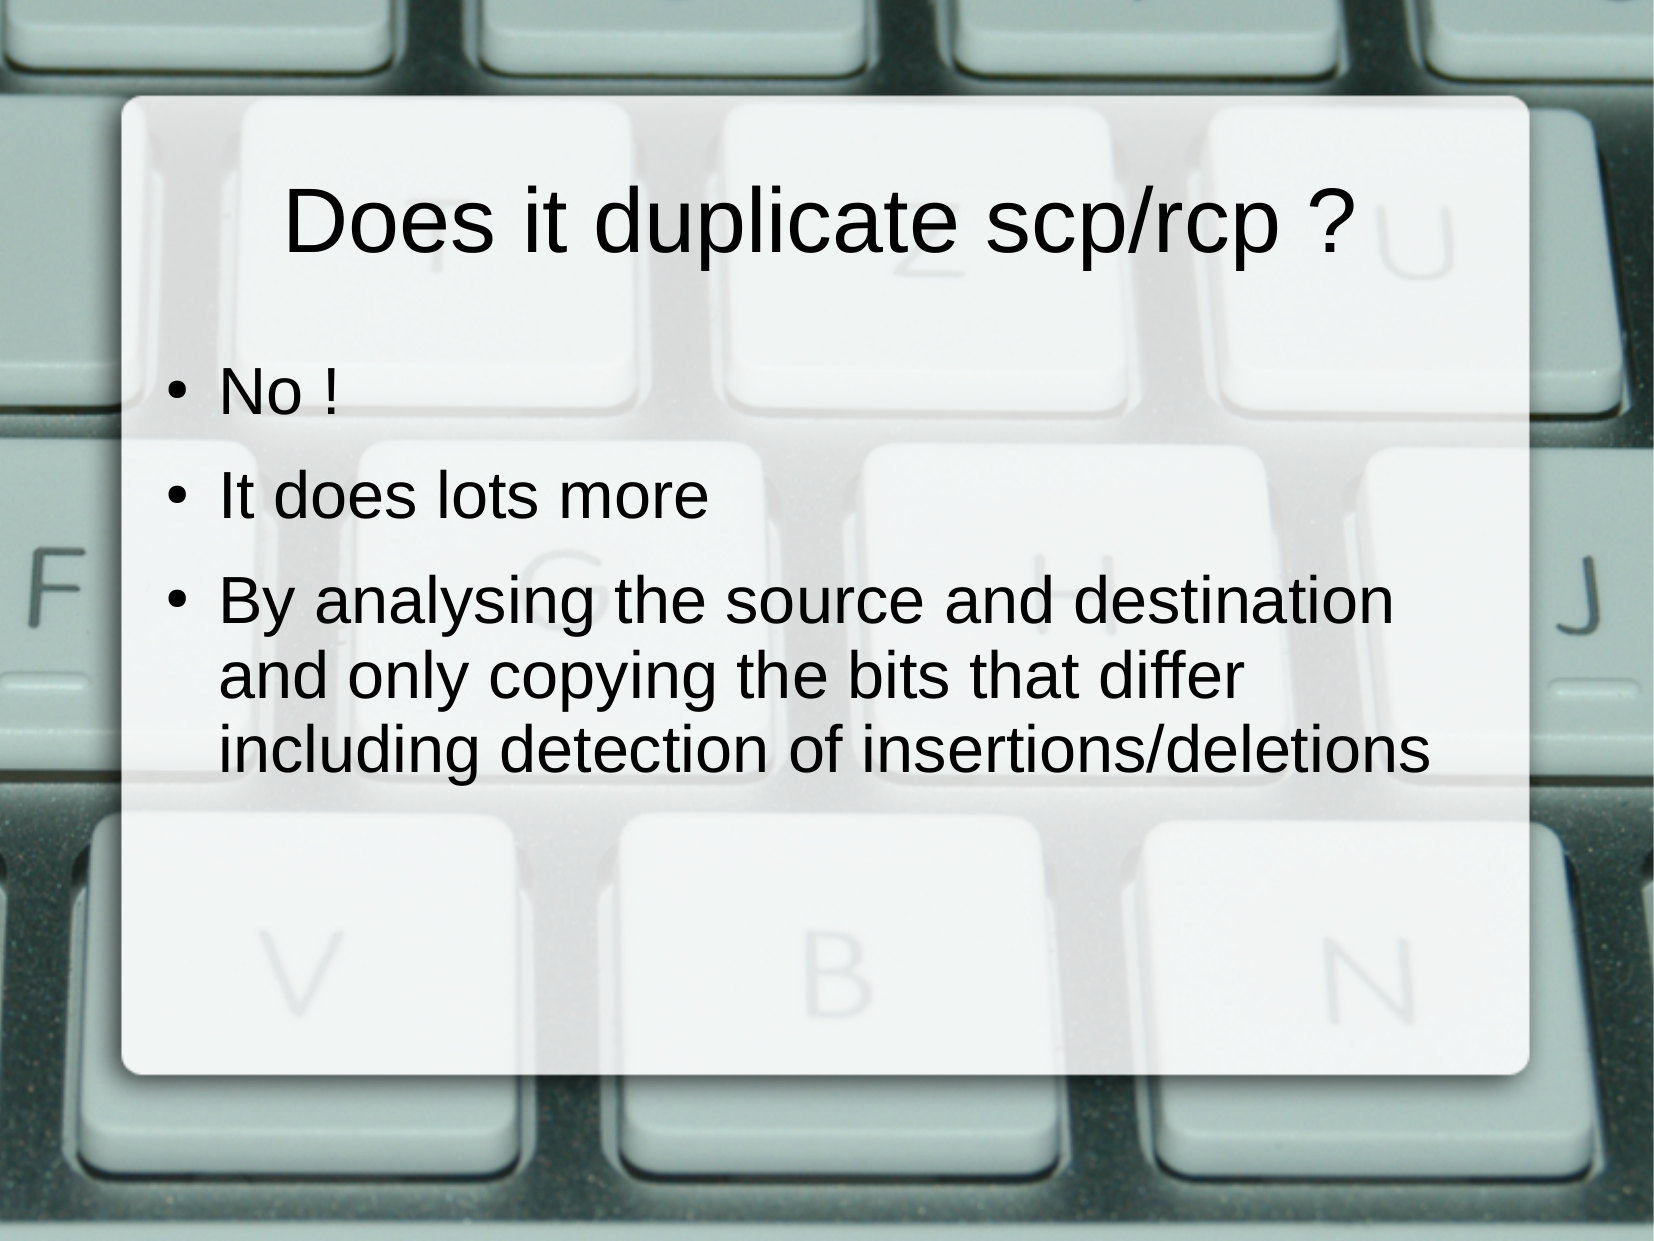

# Does it duplicate scp/rcp ?
No !
It does lots more
By analysing the source and destination and only copying the bits that differ including detection of insertions/deletions